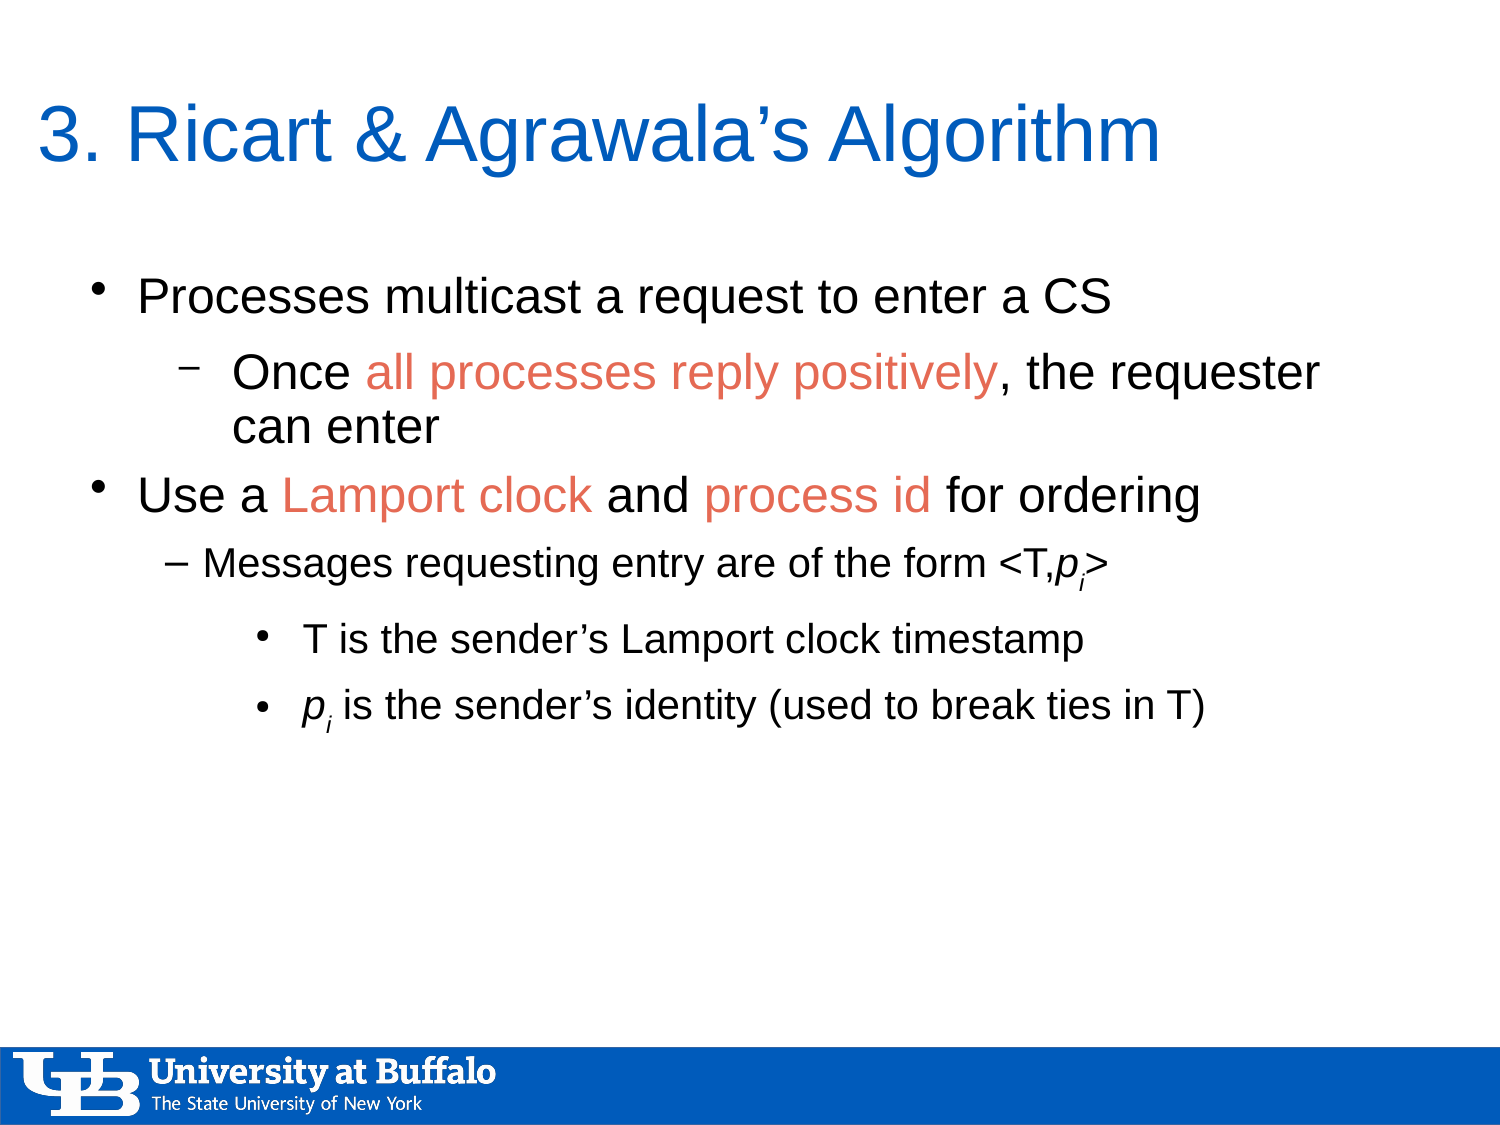

# 3. Ricart & Agrawala’s Algorithm
Processes multicast a request to enter a CS
Once all processes reply positively, the requester can enter
Use a Lamport clock and process id for ordering
Messages requesting entry are of the form <T,pi>
T is the sender’s Lamport clock timestamp
pi is the sender’s identity (used to break ties in T)